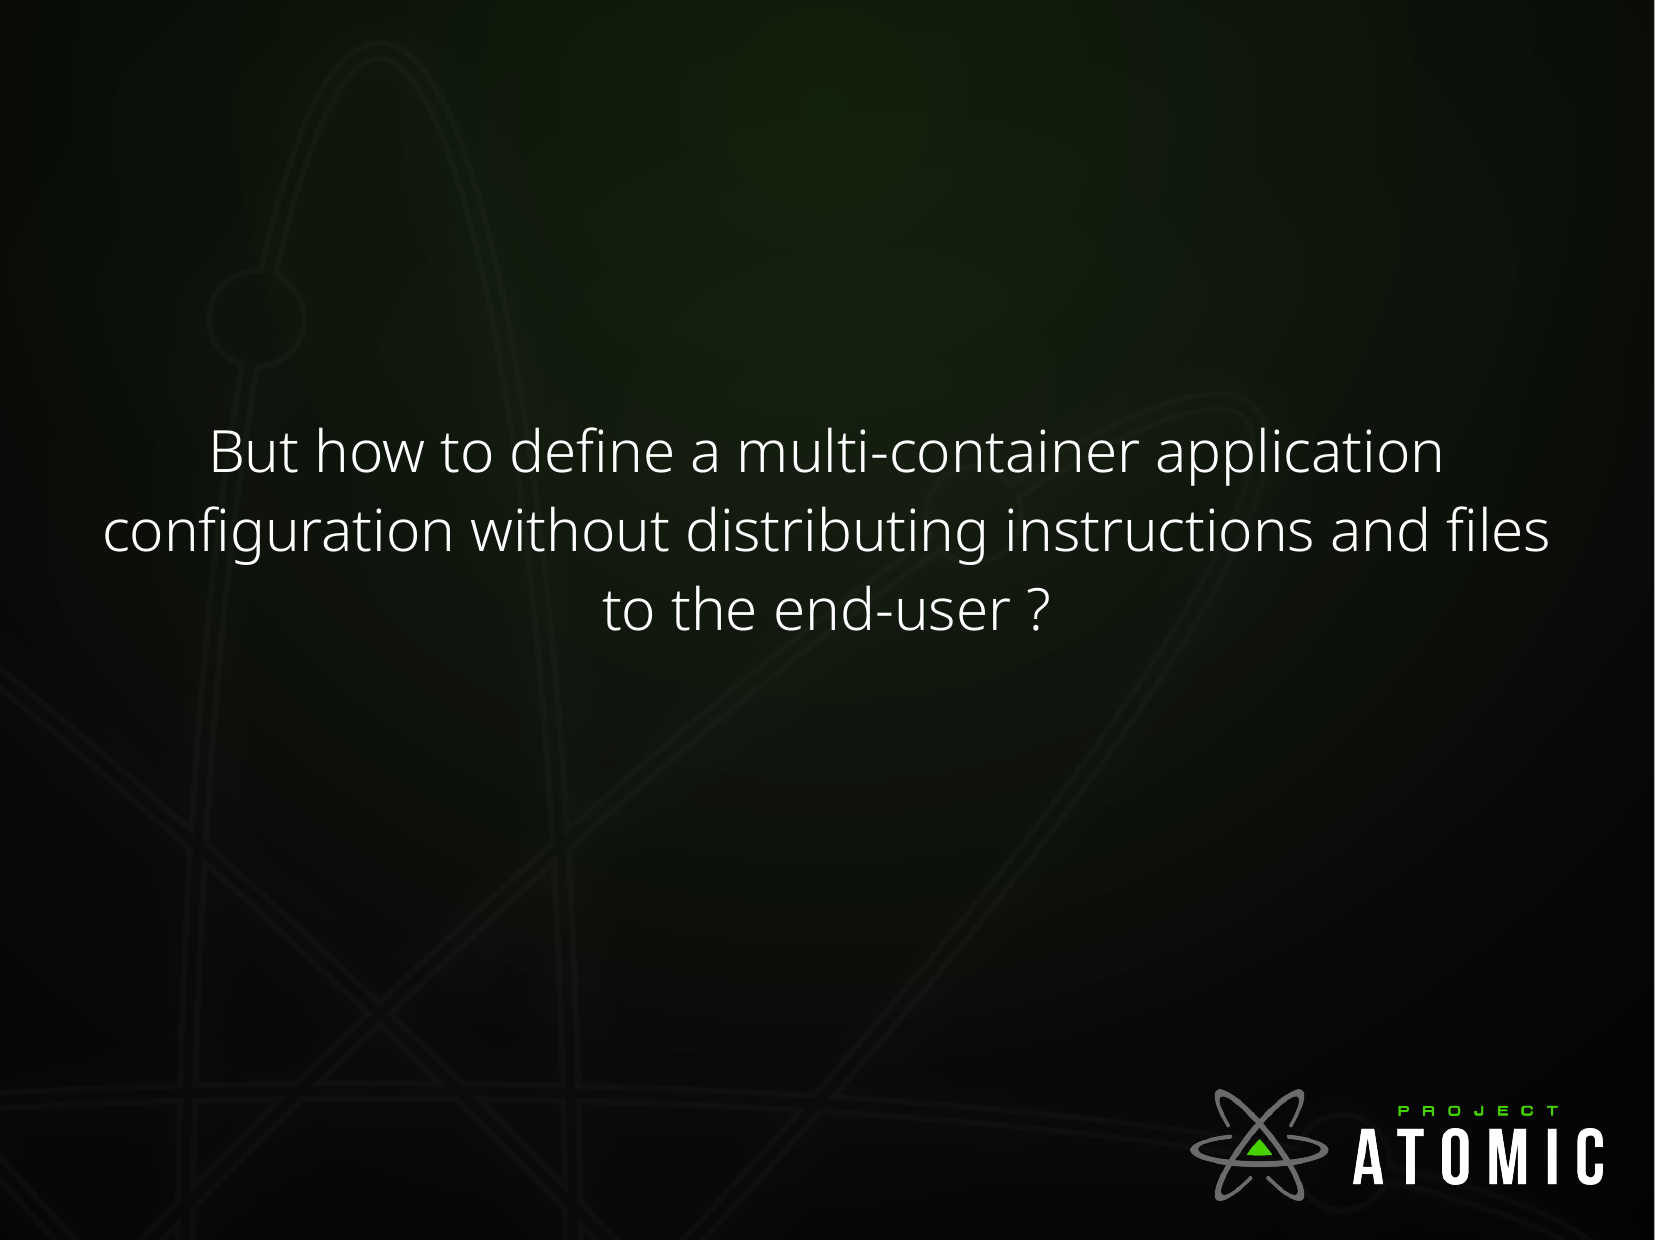

# But how to define a multi-container application configuration without distributing instructions and files to the end-user ?